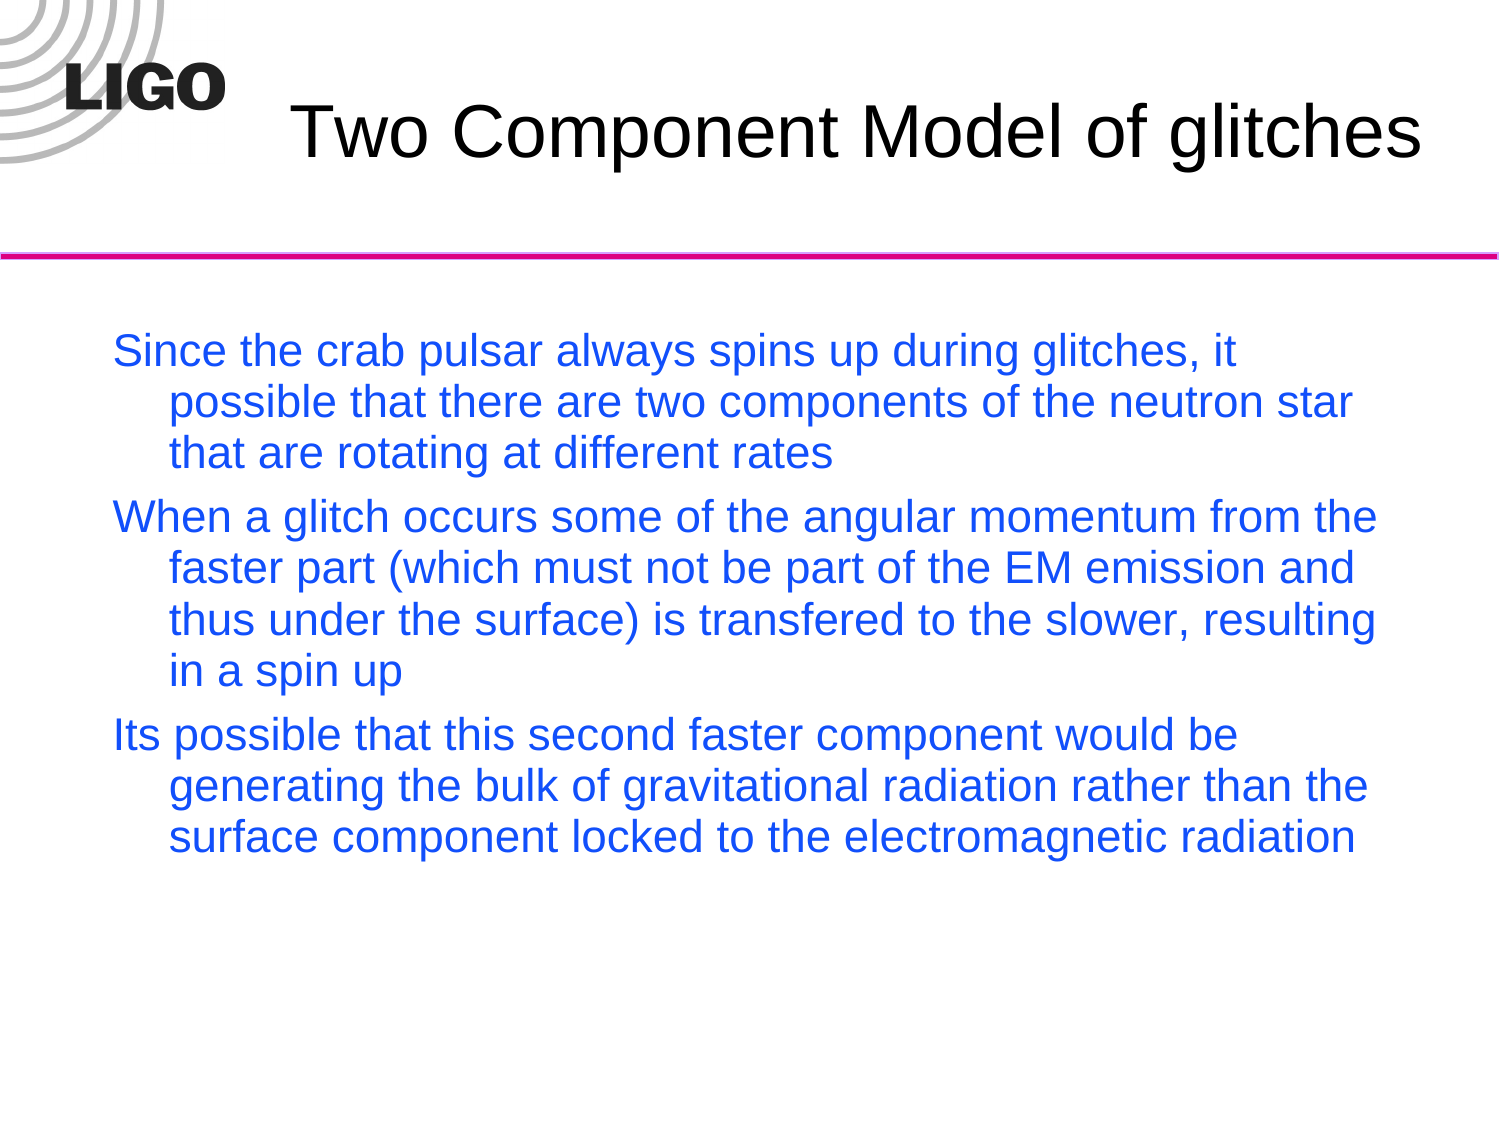

# Two Component Model of glitches
Since the crab pulsar always spins up during glitches, it possible that there are two components of the neutron star that are rotating at different rates
When a glitch occurs some of the angular momentum from the faster part (which must not be part of the EM emission and thus under the surface) is transfered to the slower, resulting in a spin up
Its possible that this second faster component would be generating the bulk of gravitational radiation rather than the surface component locked to the electromagnetic radiation